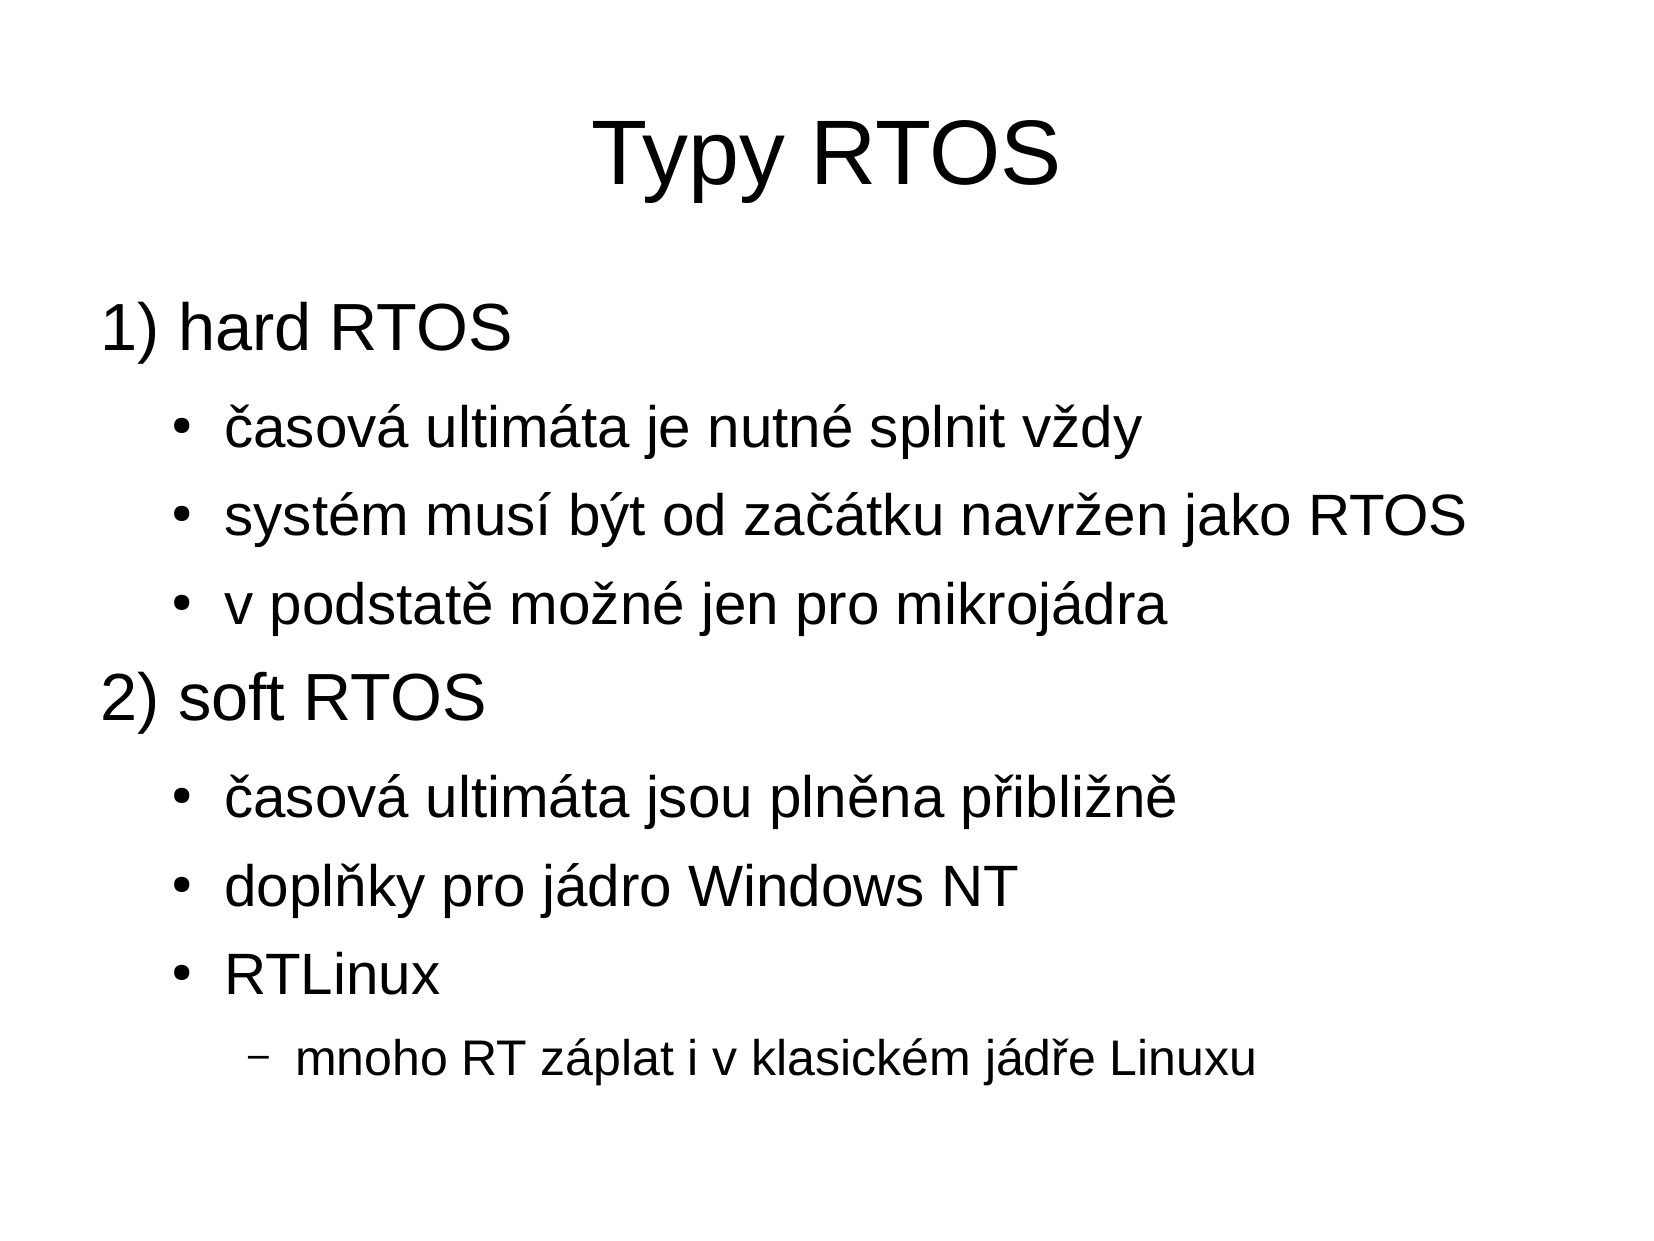

# Typy RTOS
 hard RTOS
časová ultimáta je nutné splnit vždy
systém musí být od začátku navržen jako RTOS
v podstatě možné jen pro mikrojádra
 soft RTOS
časová ultimáta jsou plněna přibližně
doplňky pro jádro Windows NT
RTLinux
mnoho RT záplat i v klasickém jádře Linuxu